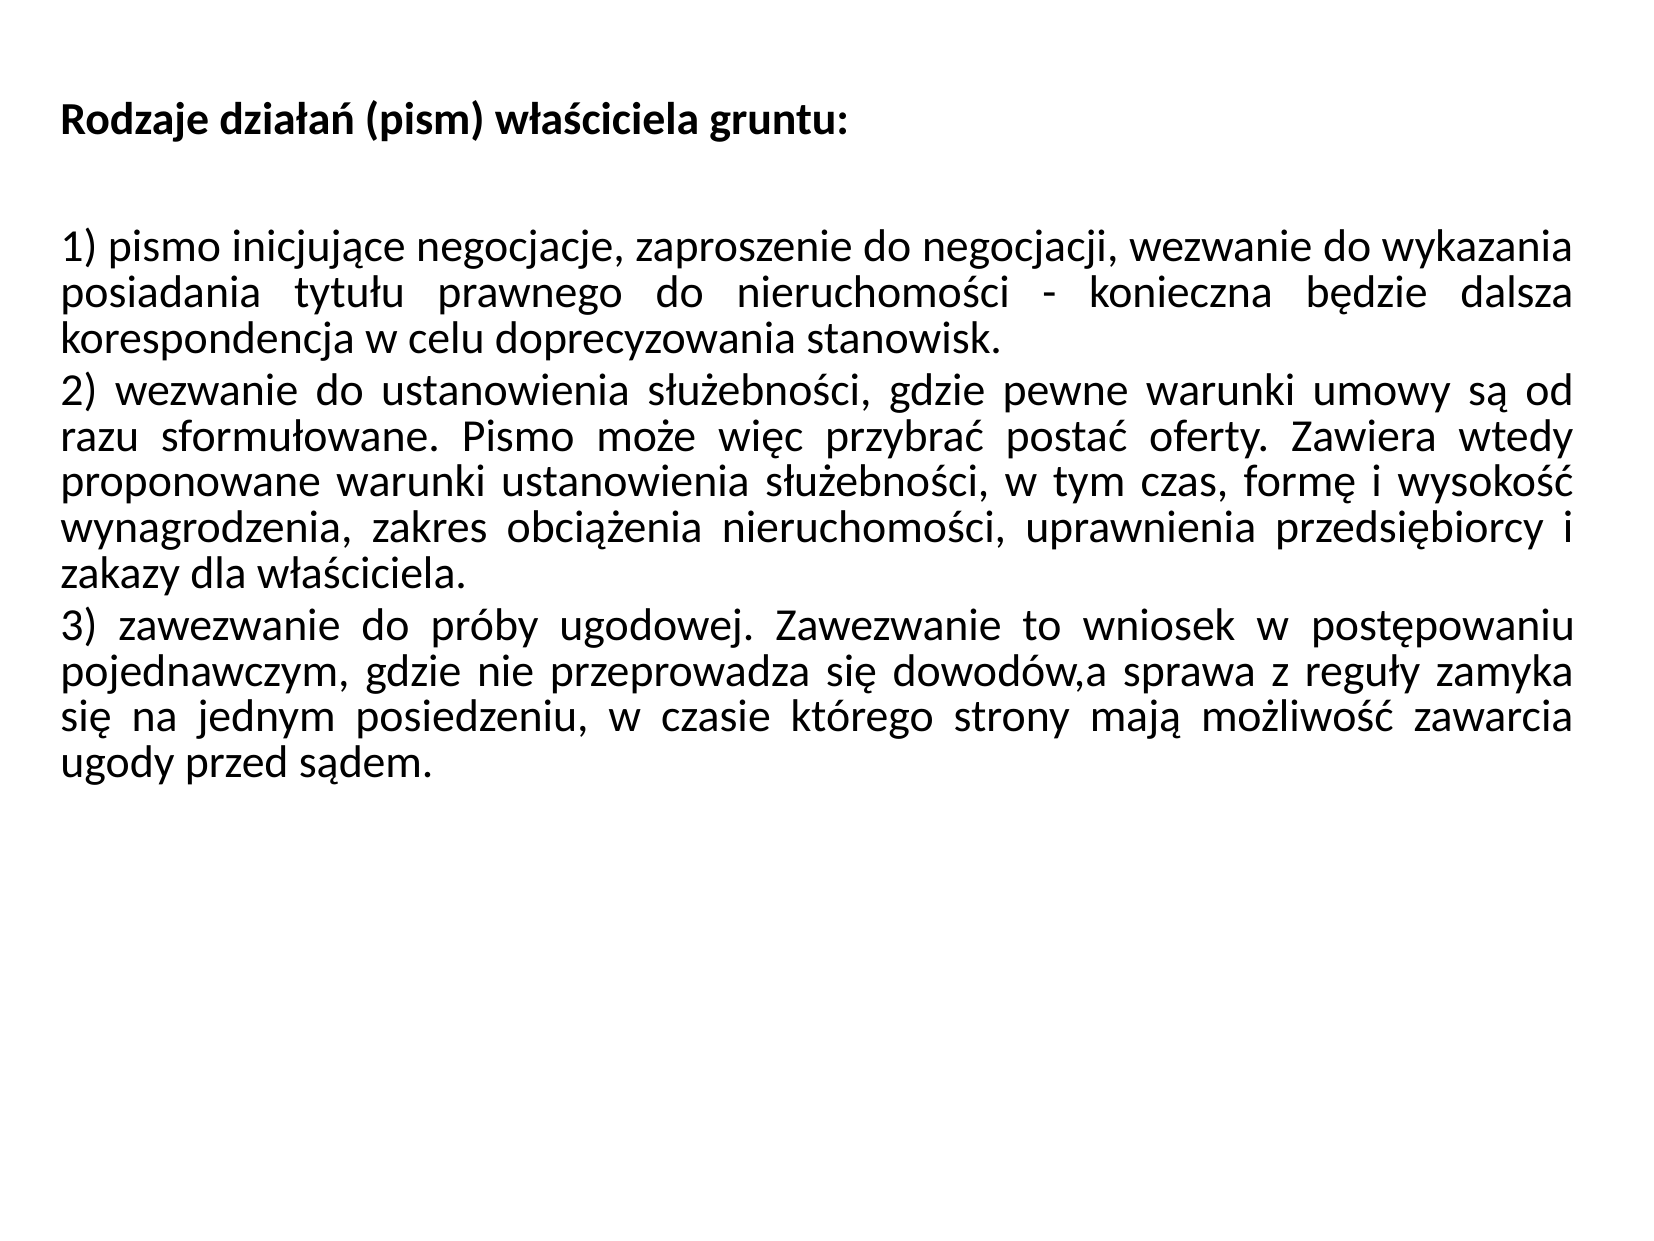

#
Rodzaje działań (pism) właściciela gruntu:
1) pismo inicjujące negocjacje, zaproszenie do negocjacji, wezwanie do wykazania posiadania tytułu prawnego do nieruchomości - konieczna będzie dalsza korespondencja w celu doprecyzowania stanowisk.
2) wezwanie do ustanowienia służebności, gdzie pewne warunki umowy są od razu sformułowane. Pismo może więc przybrać postać oferty. Zawiera wtedy proponowane warunki ustanowienia służebności, w tym czas, formę i wysokość wynagrodzenia, zakres obciążenia nieruchomości, uprawnienia przedsiębiorcy i zakazy dla właściciela.
3) zawezwanie do próby ugodowej. Zawezwanie to wniosek w postępowaniu pojednawczym, gdzie nie przeprowadza się dowodów,a sprawa z reguły zamyka się na jednym posiedzeniu, w czasie którego strony mają możliwość zawarcia ugody przed sądem.